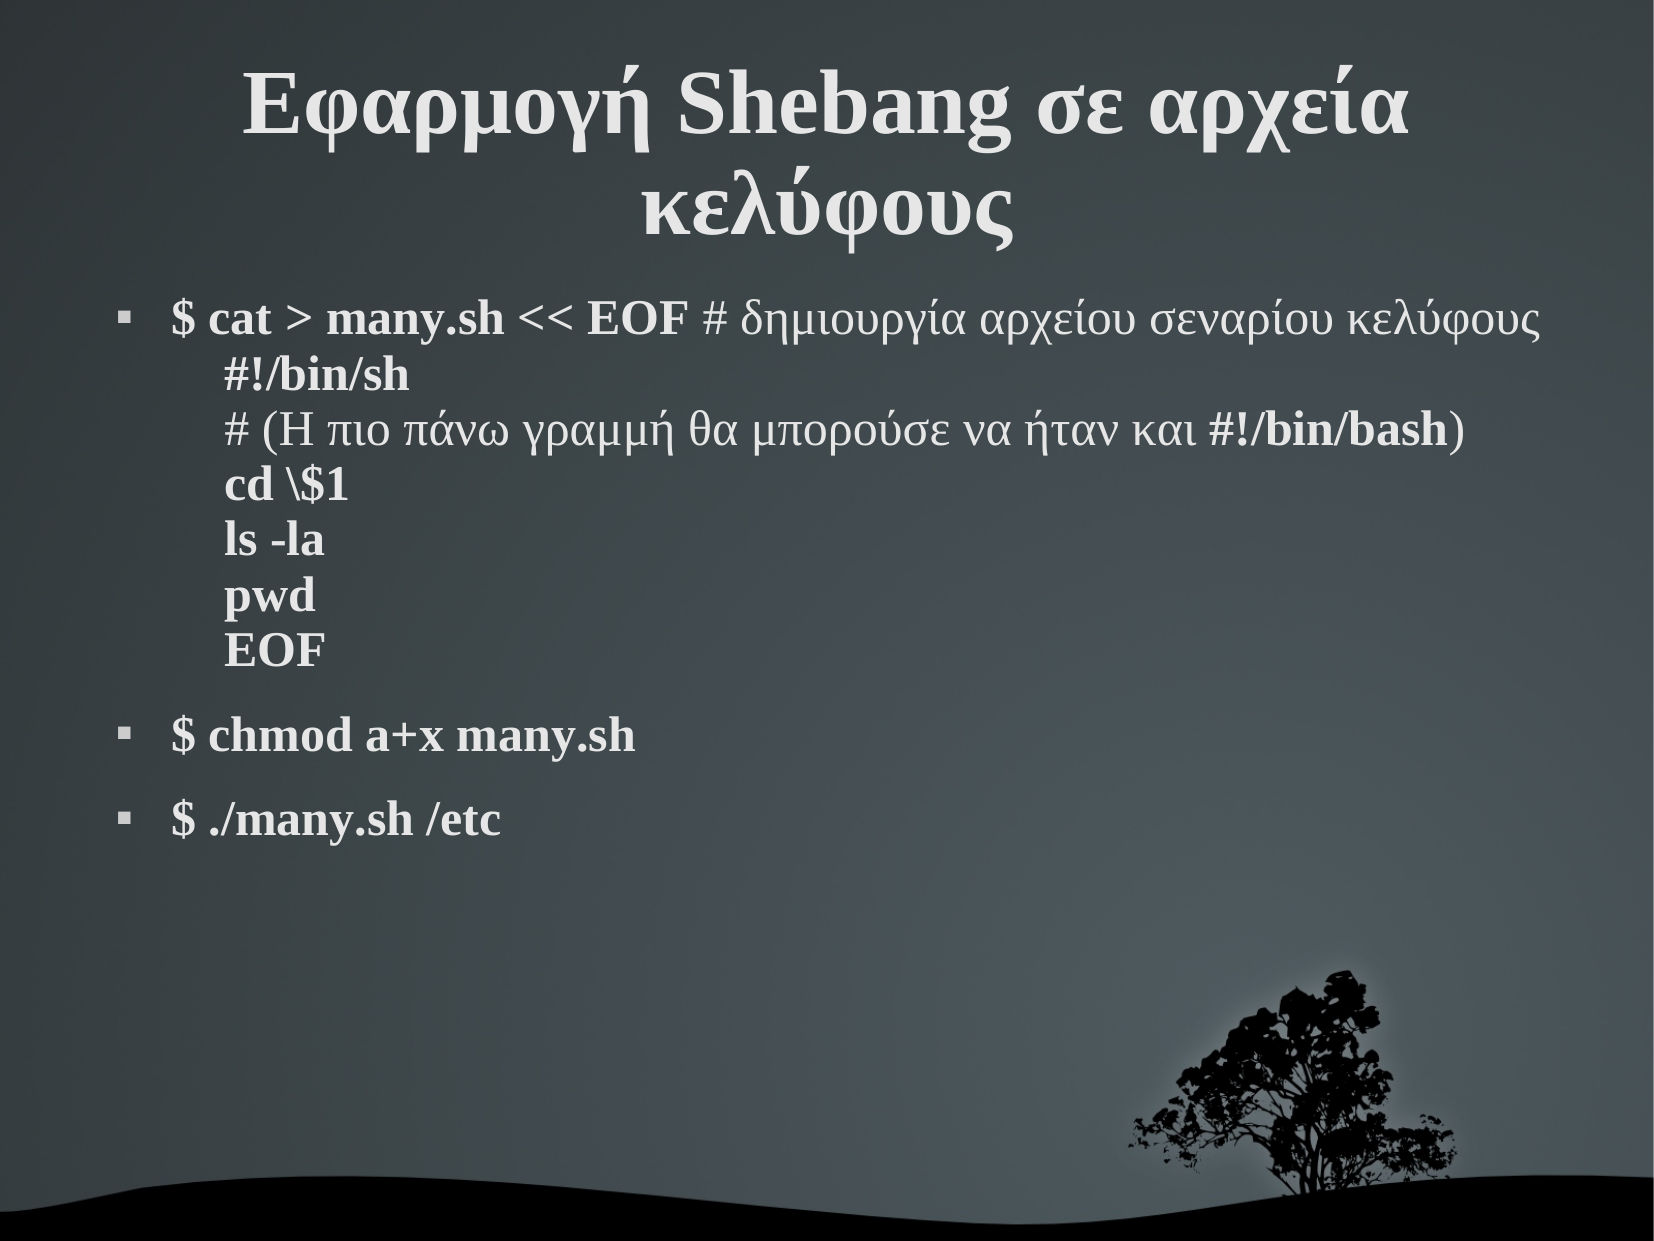

# Εφαρμογή Shebang σε αρχεία κελύφους
$ cat > many.sh << EOF # δημιουργία αρχείου σεναρίου κελύφους
#!/bin/sh
# (H πιο πάνω γραμμή θα μπορούσε να ήταν και #!/bin/bash)
cd \$1
ls -la
pwd
EOF
$ chmod a+x many.sh
$ ./many.sh /etc